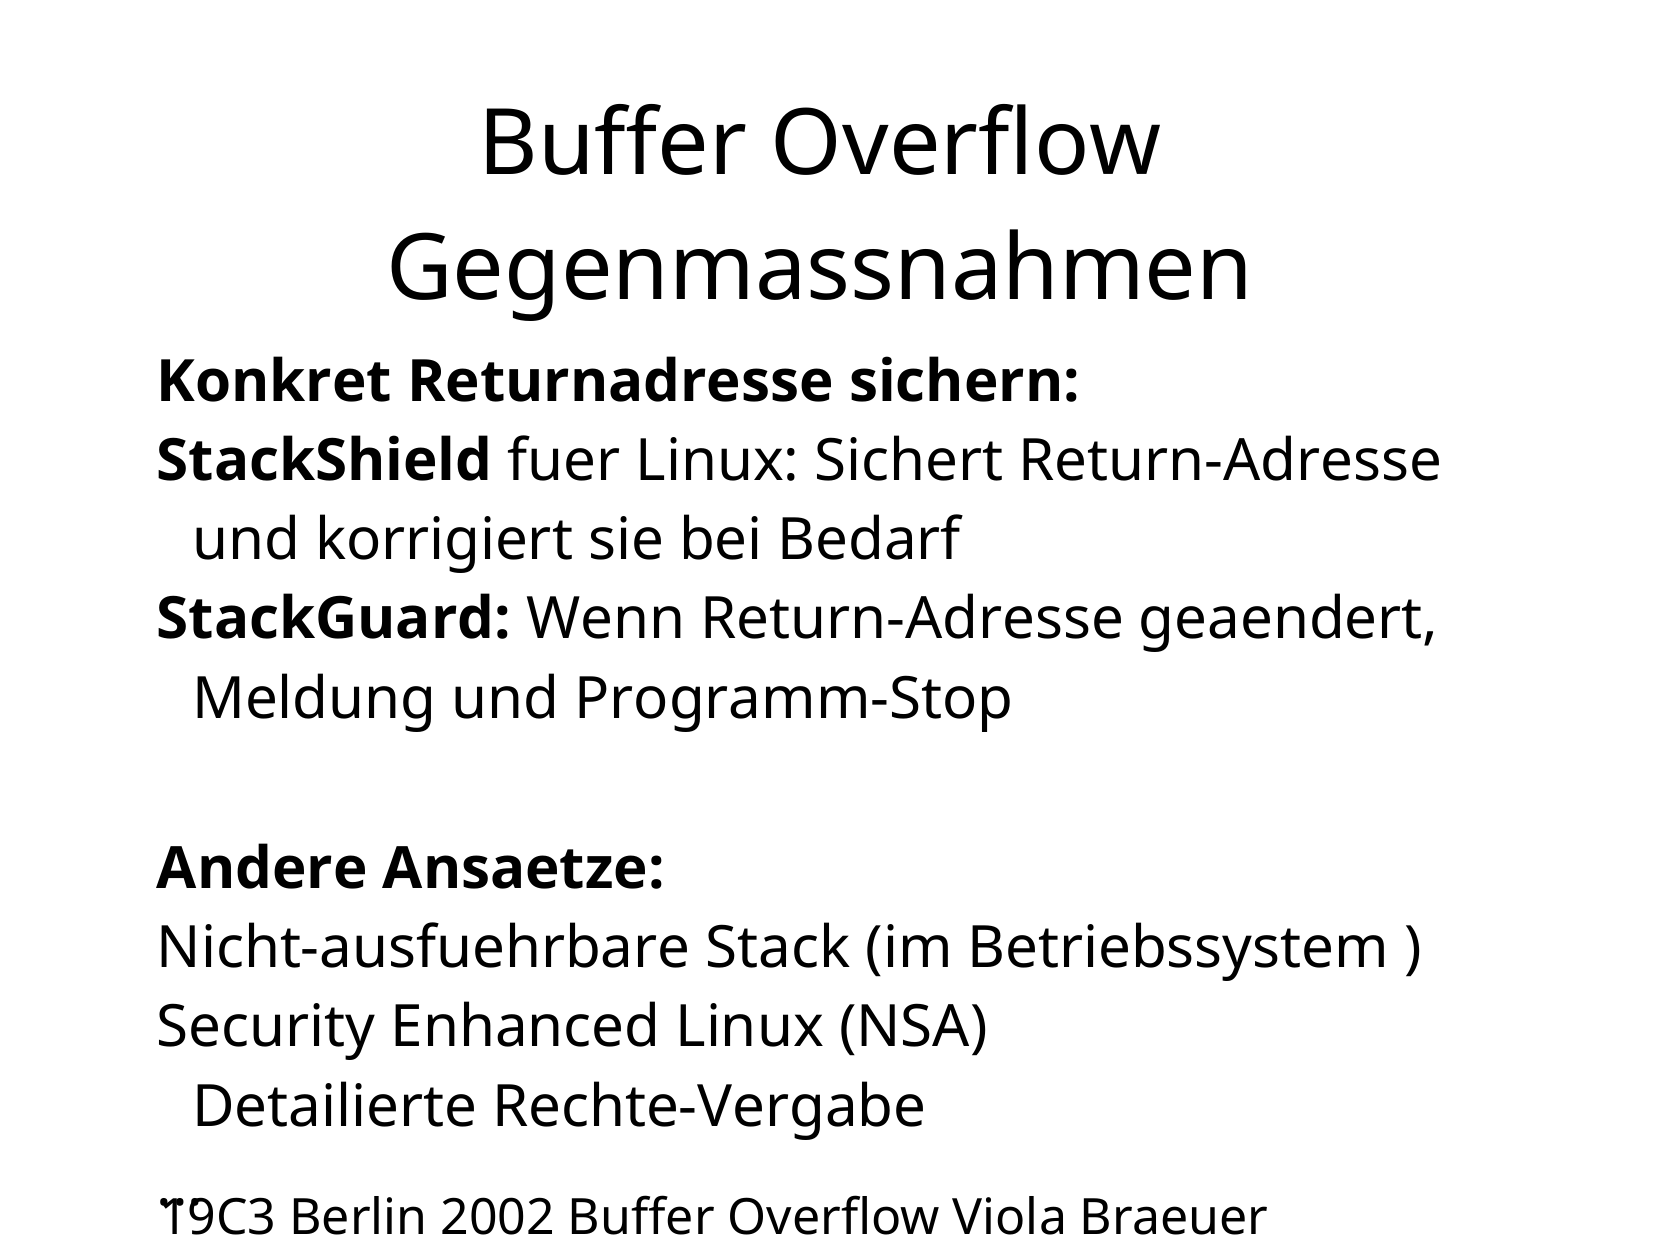

Buffer Overflow
Gegenmassnahmen
Konkret Returnadresse sichern:
StackShield fuer Linux: Sichert Return-Adresse und korrigiert sie bei Bedarf
StackGuard: Wenn Return-Adresse geaendert, Meldung und Programm-Stop
Andere Ansaetze:
Nicht-ausfuehrbare Stack (im Betriebssystem )
Security Enhanced Linux (NSA)
Detailierte Rechte-Vergabe
...
19C3 Berlin 2002 Buffer Overflow Viola Braeuer